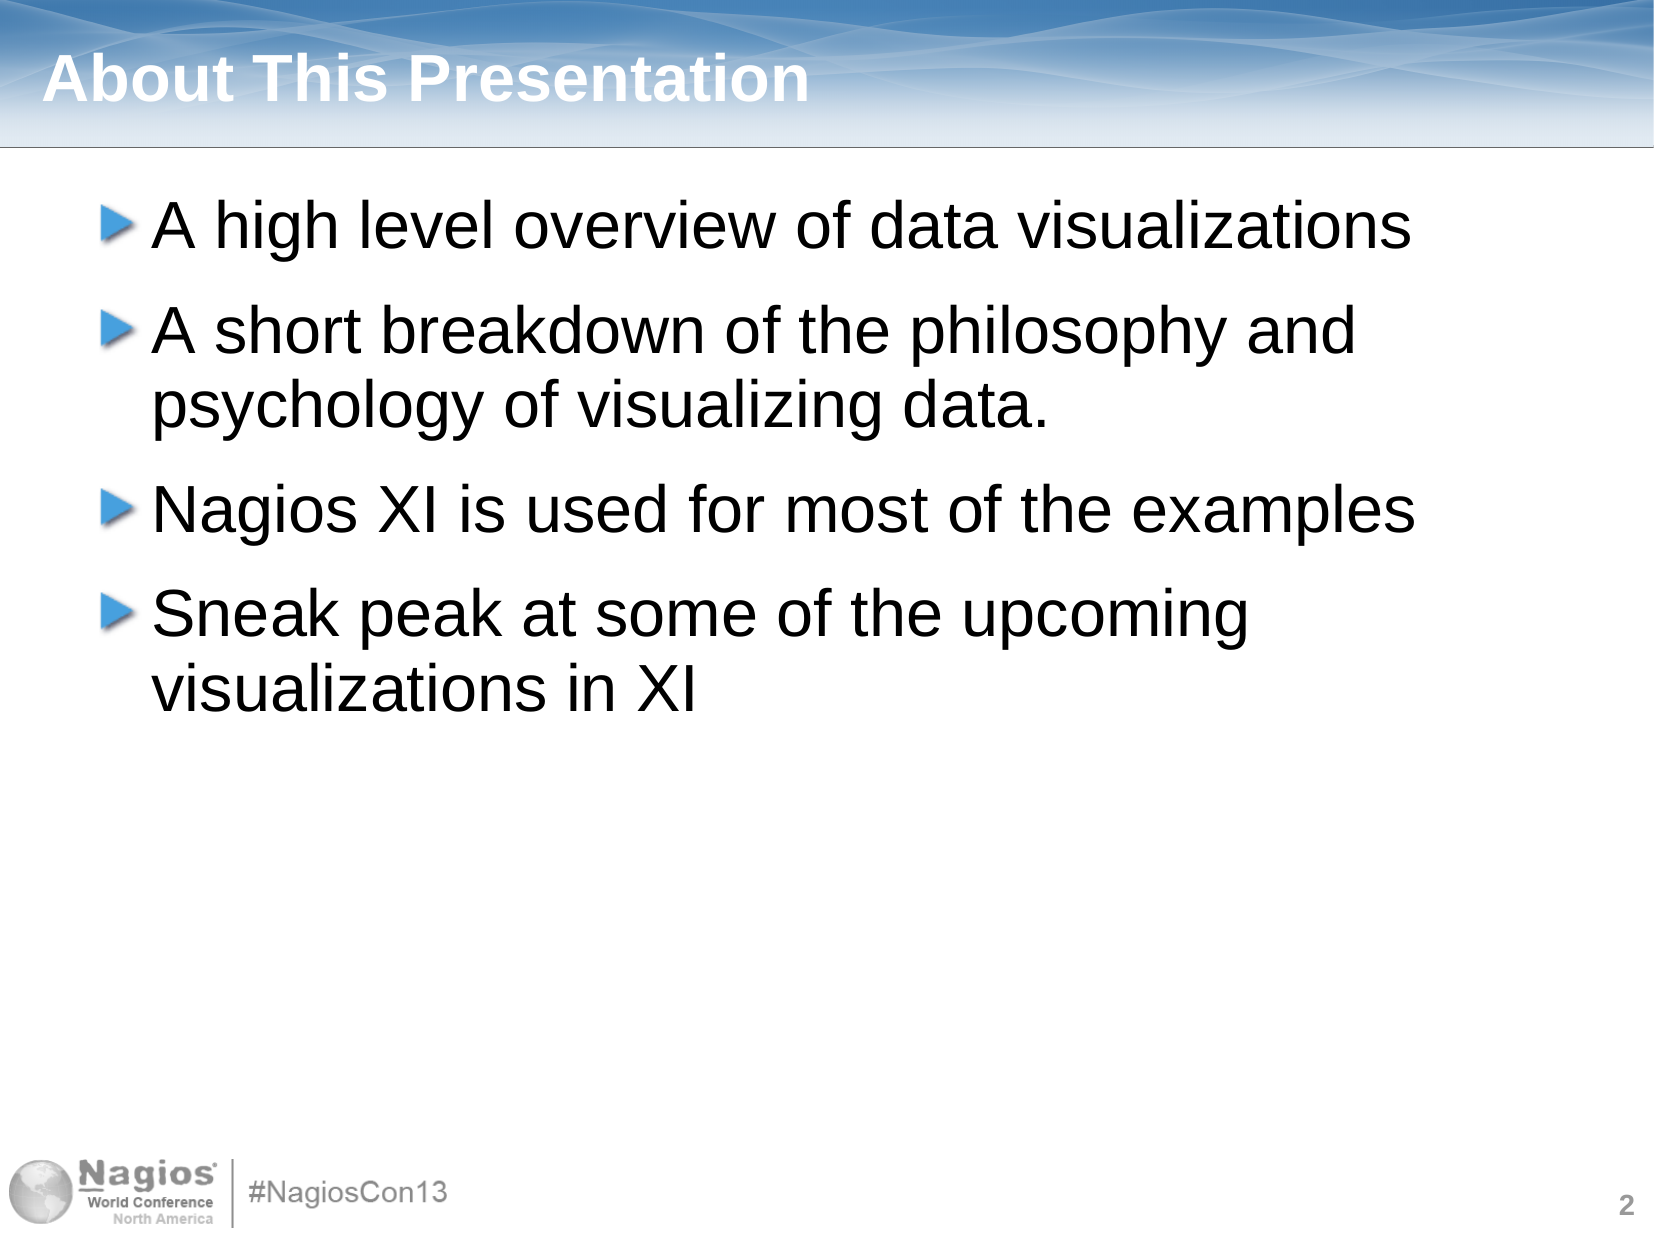

# About This Presentation
A high level overview of data visualizations
A short breakdown of the philosophy and psychology of visualizing data.
Nagios XI is used for most of the examples
Sneak peak at some of the upcoming visualizations in XI
2